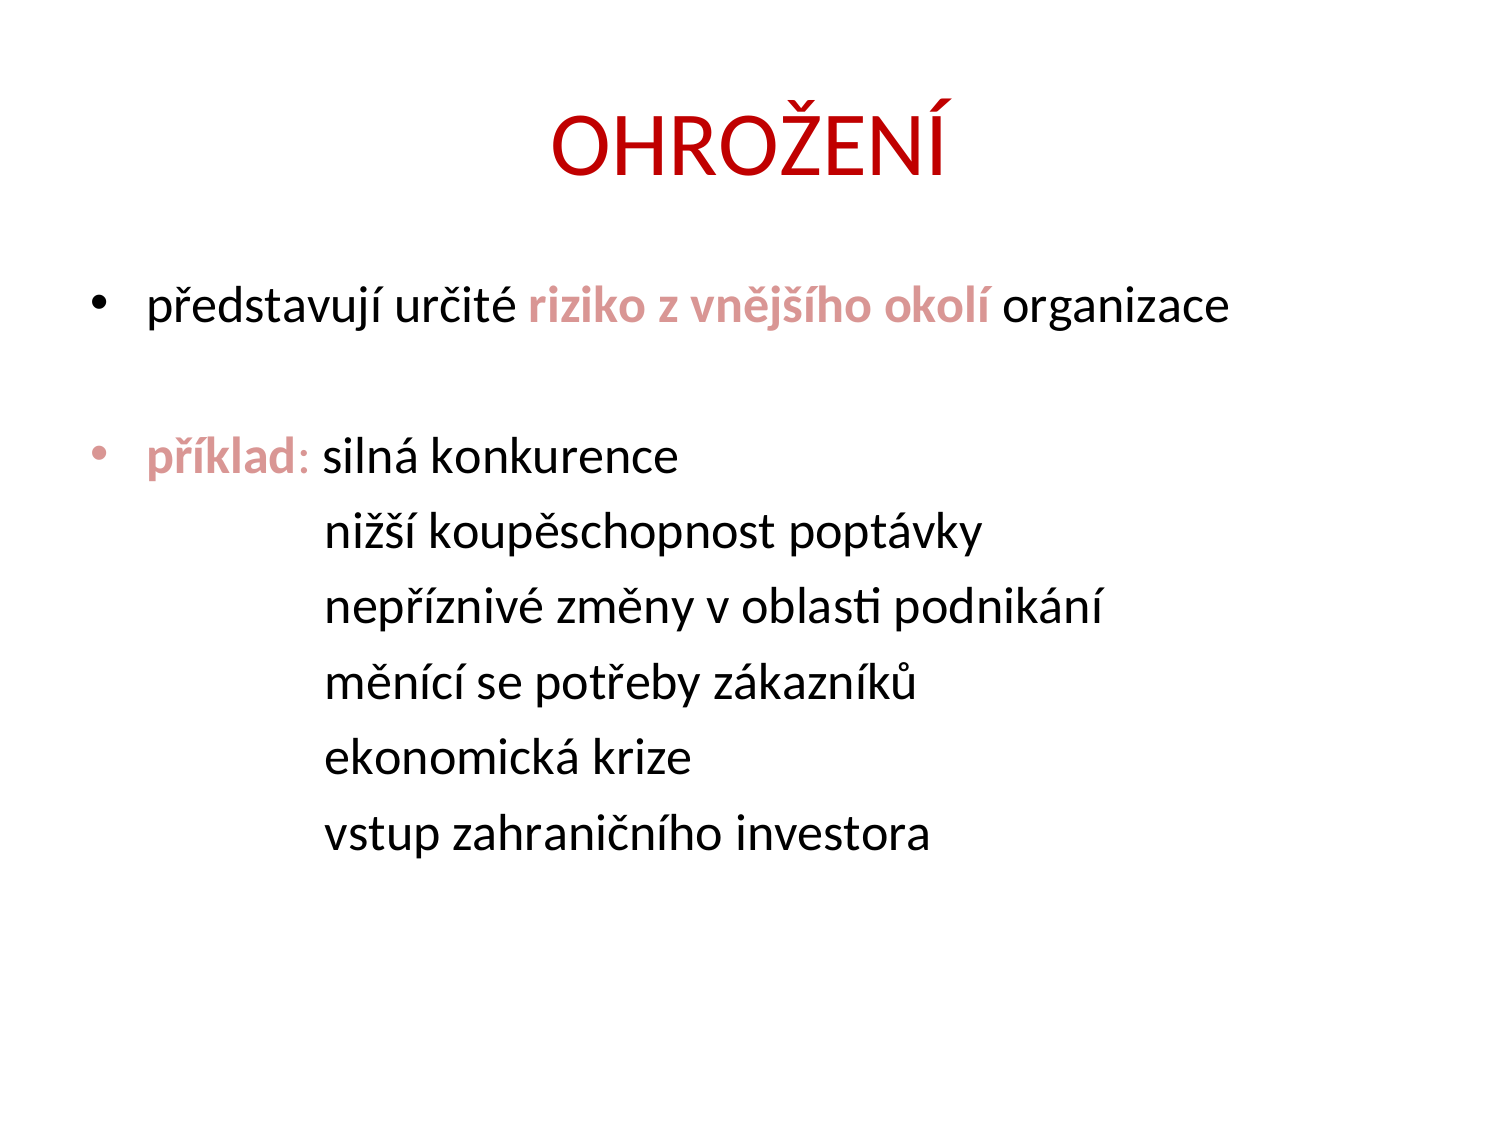

# OHROŽENÍ
představují určité riziko z vnějšího okolí organizace
příklad: silná konkurence
 nižší koupěschopnost poptávky
 nepříznivé změny v oblasti podnikání
 měnící se potřeby zákazníků
 ekonomická krize
 vstup zahraničního investora